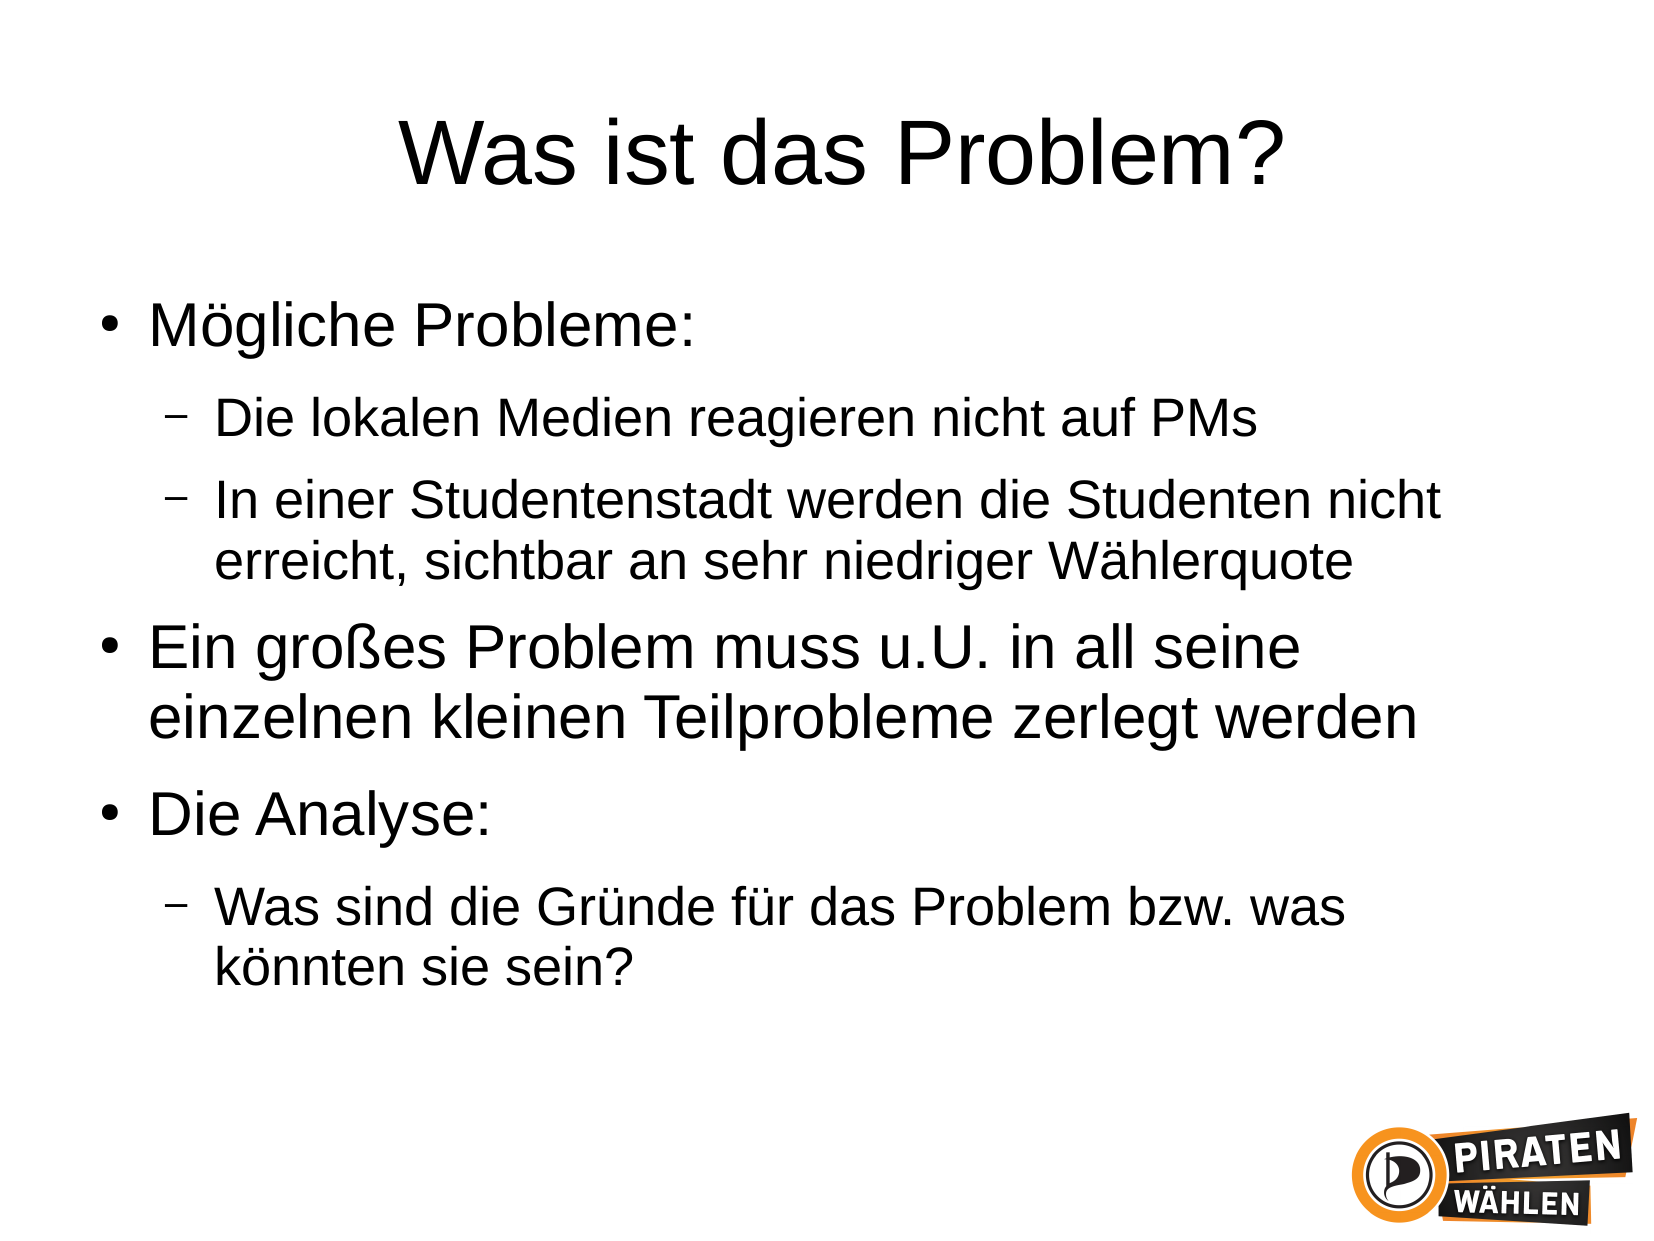

# Was ist das Problem?
Mögliche Probleme:
Die lokalen Medien reagieren nicht auf PMs
In einer Studentenstadt werden die Studenten nicht erreicht, sichtbar an sehr niedriger Wählerquote
Ein großes Problem muss u.U. in all seine einzelnen kleinen Teilprobleme zerlegt werden
Die Analyse:
Was sind die Gründe für das Problem bzw. was könnten sie sein?